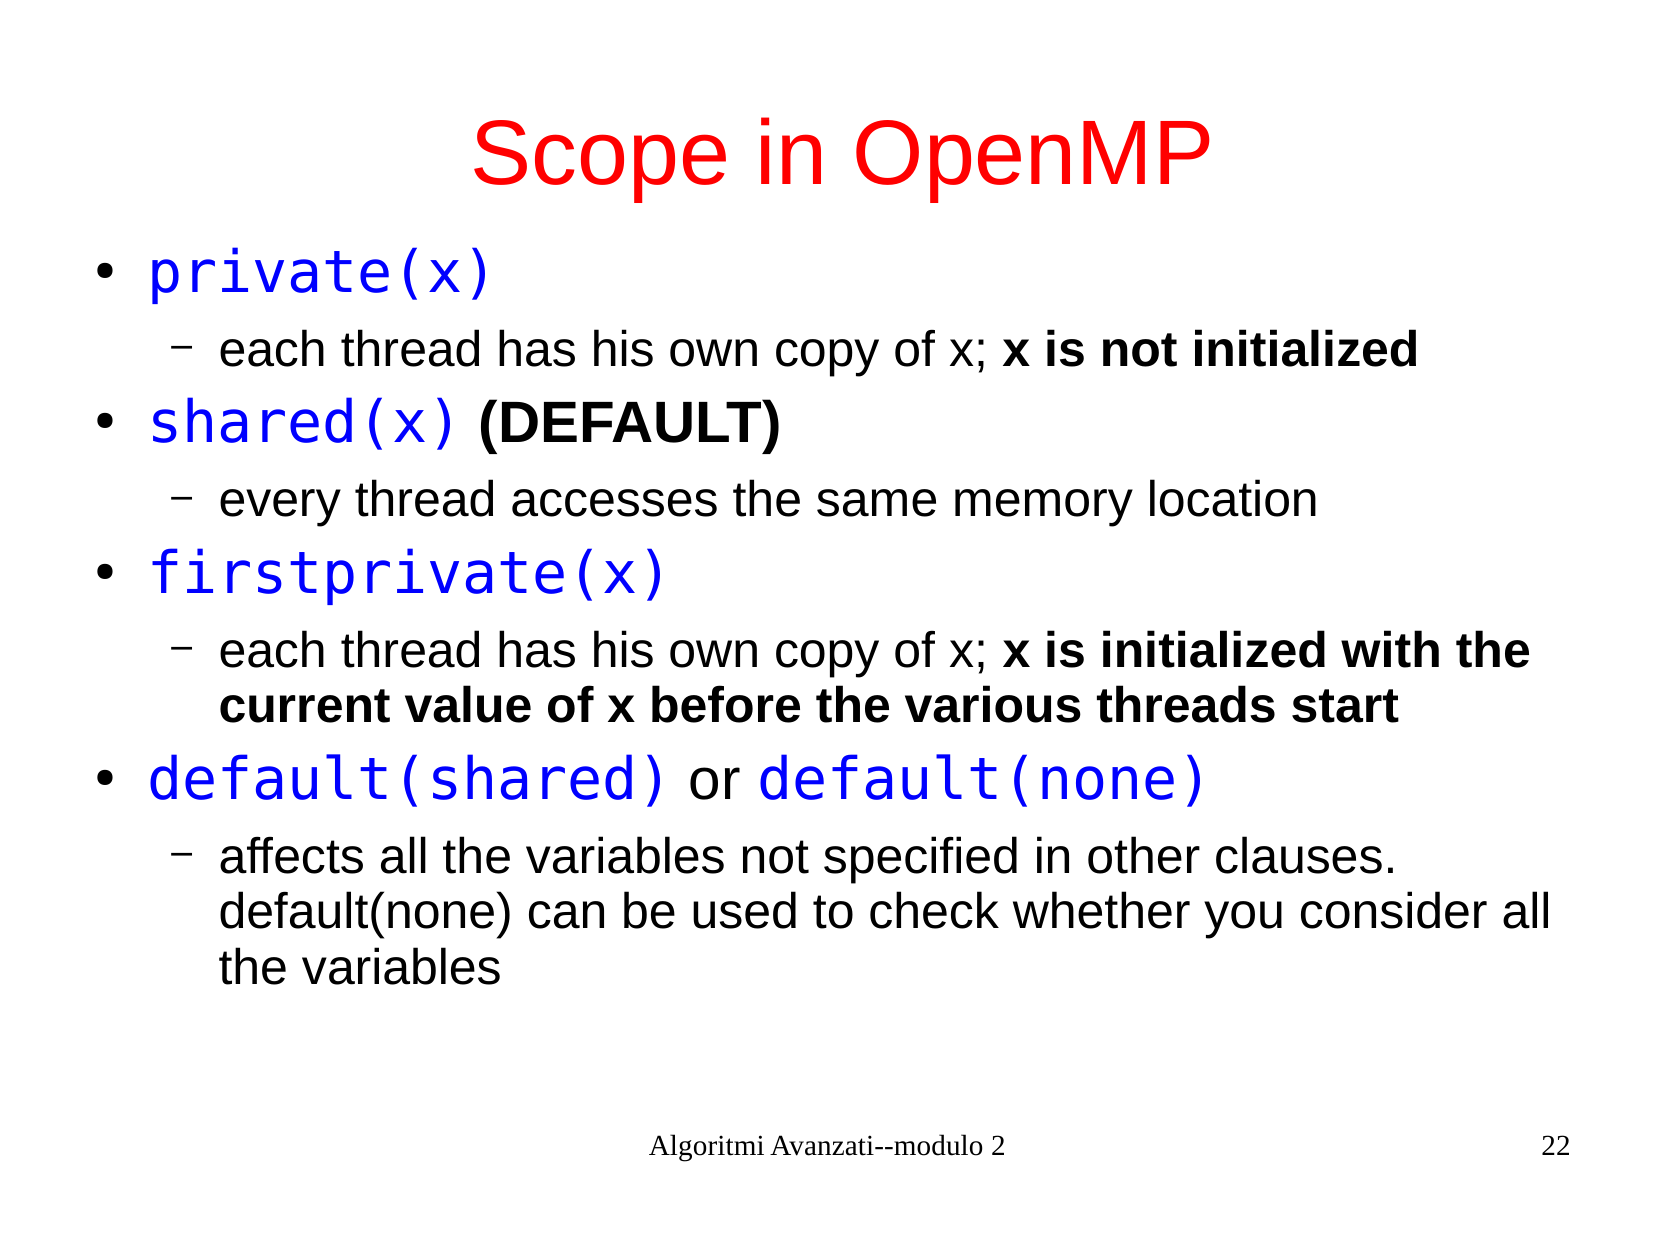

# Scope in OpenMP
private(x)
each thread has his own copy of x; x is not initialized
shared(x) (DEFAULT)
every thread accesses the same memory location
firstprivate(x)
each thread has his own copy of x; x is initialized with the current value of x before the various threads start
default(shared) or default(none)
affects all the variables not specified in other clauses. default(none) can be used to check whether you consider all the variables
Algoritmi Avanzati--modulo 2
22